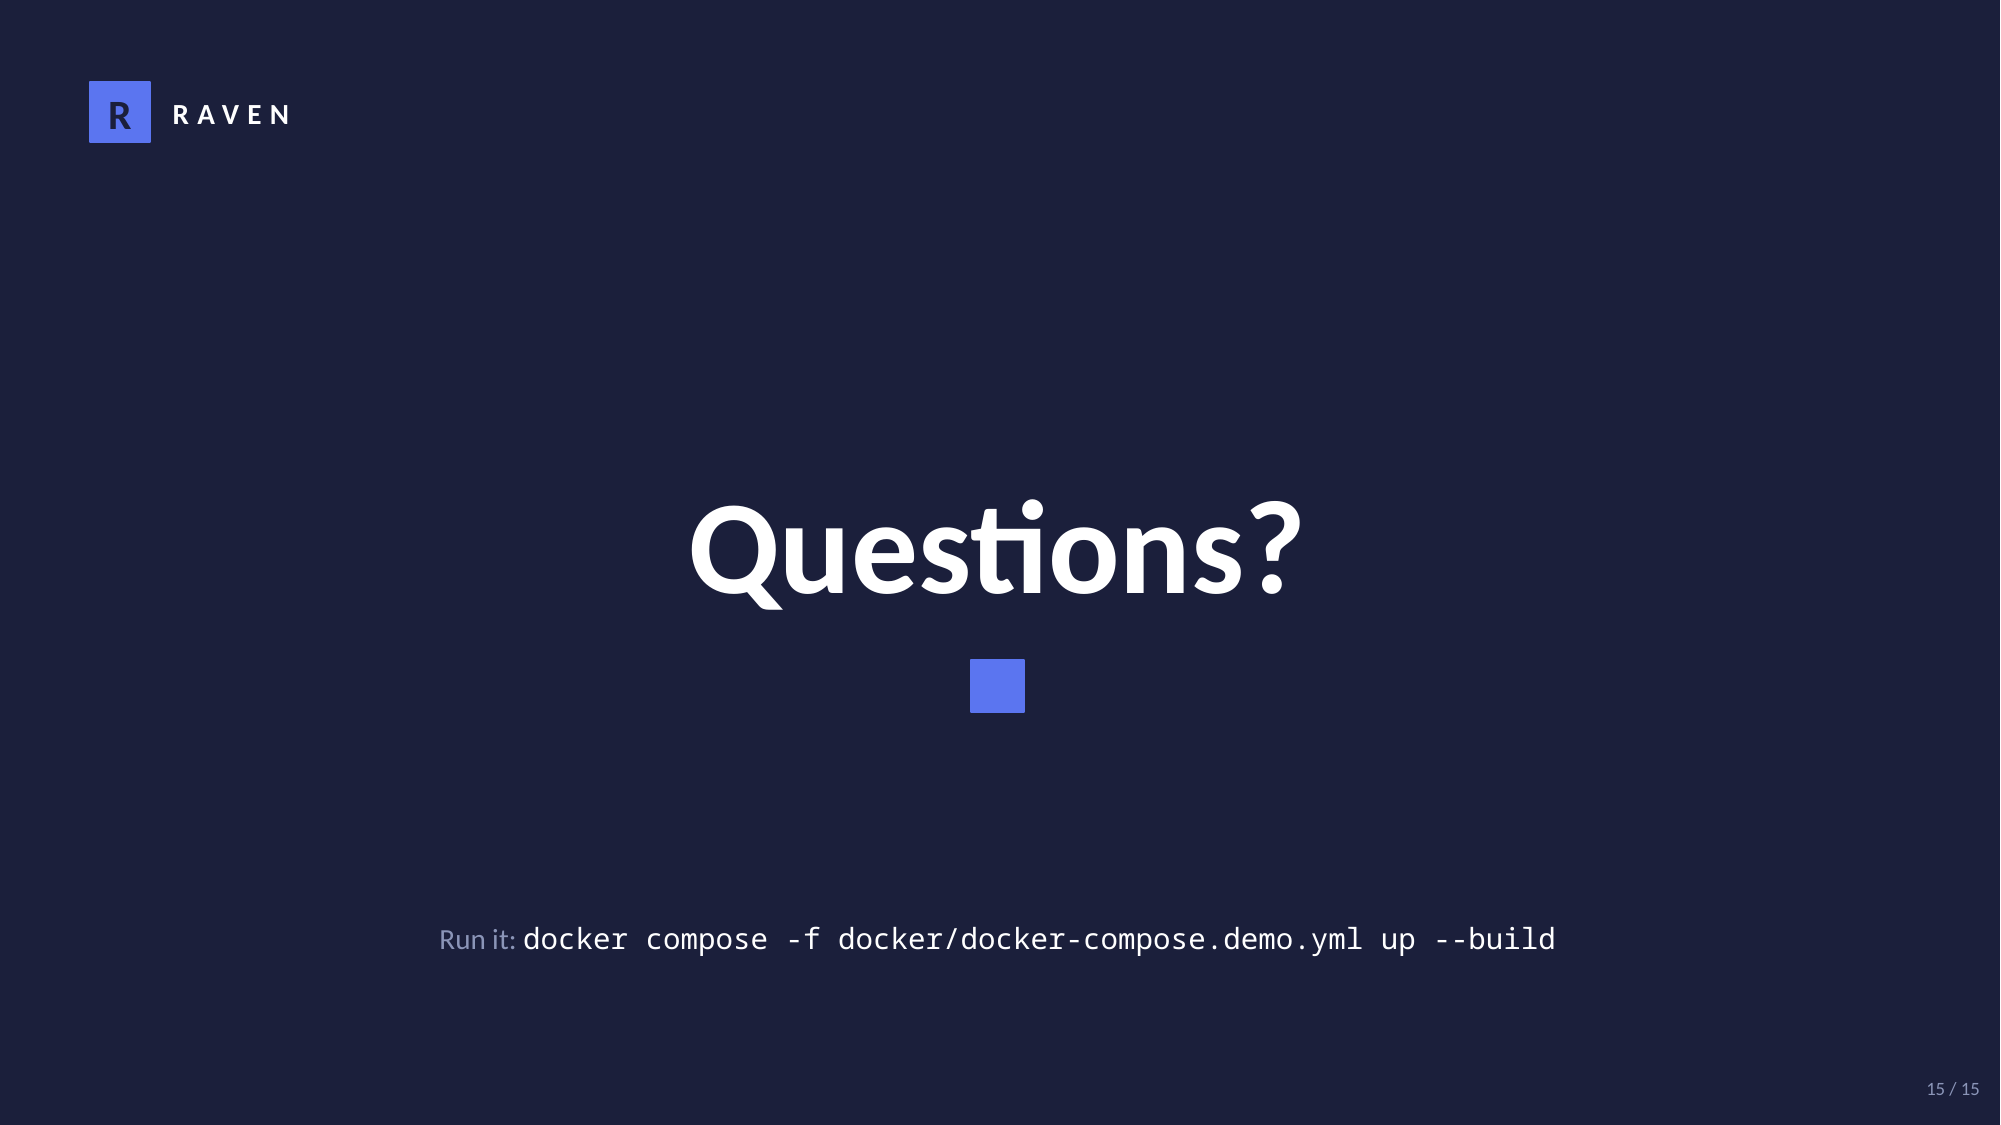

R
RAVEN
Questions?
Run it: docker compose -f docker/docker-compose.demo.yml up --build
15 / 15